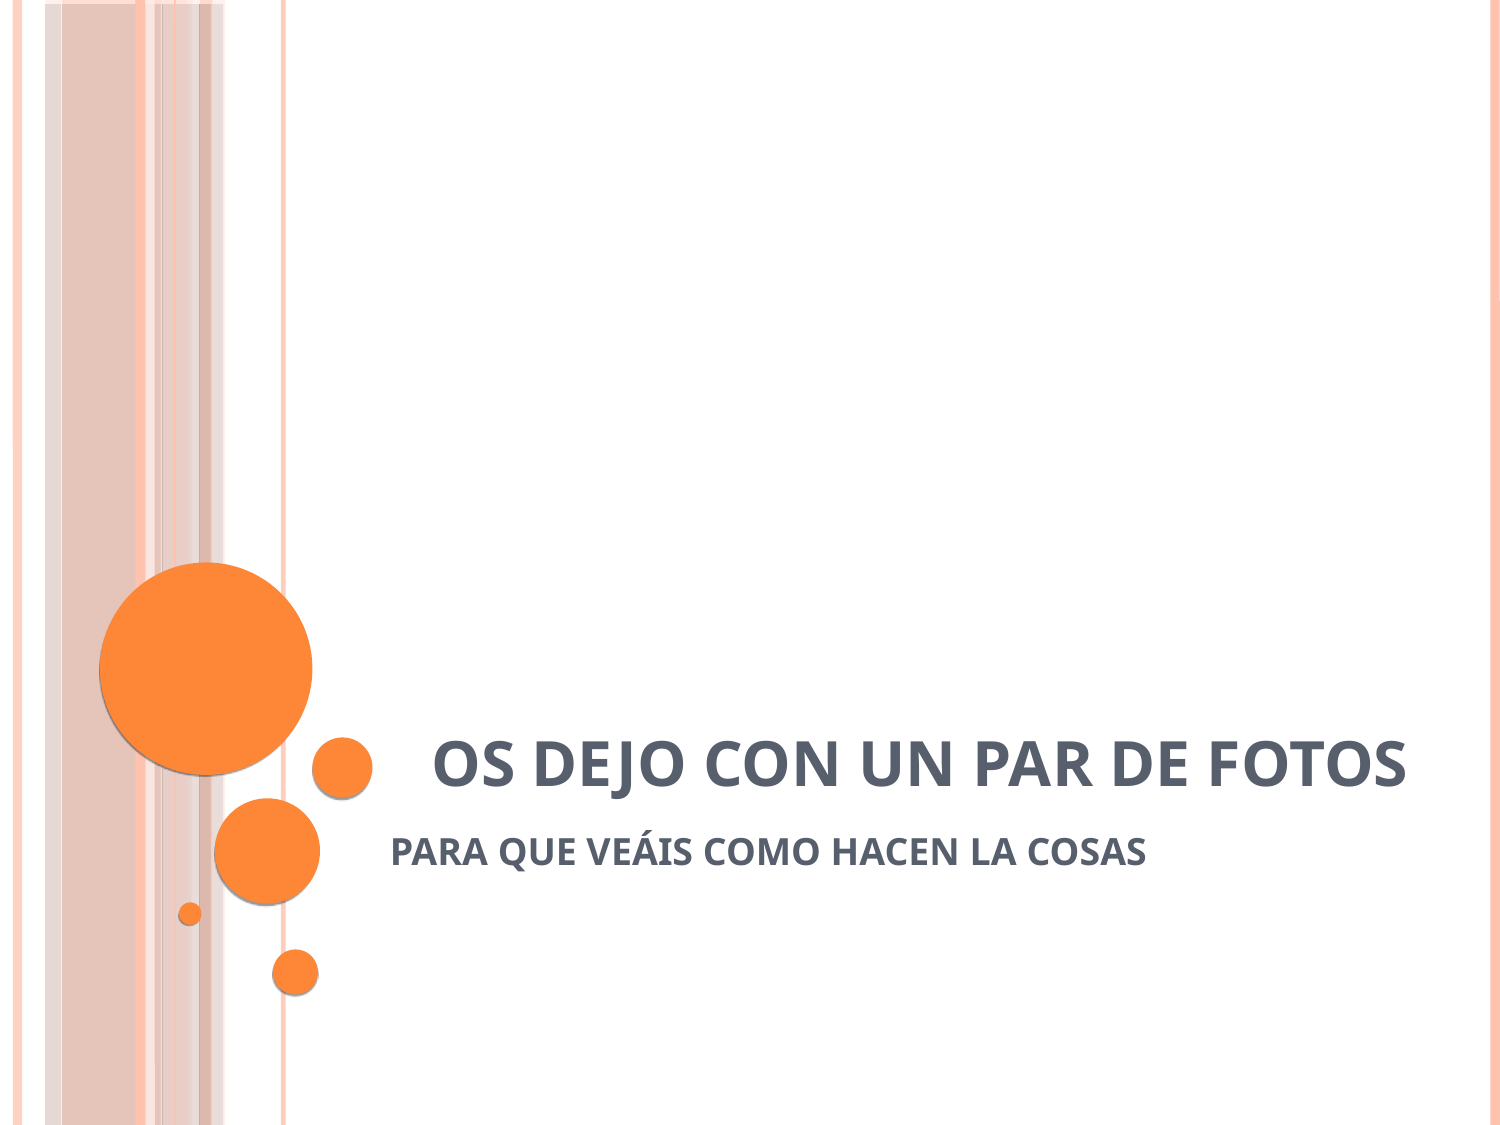

# OS DEJO CON UN PAR DE FOTOS
PARA QUE VEÁIS COMO HACEN LA COSAS